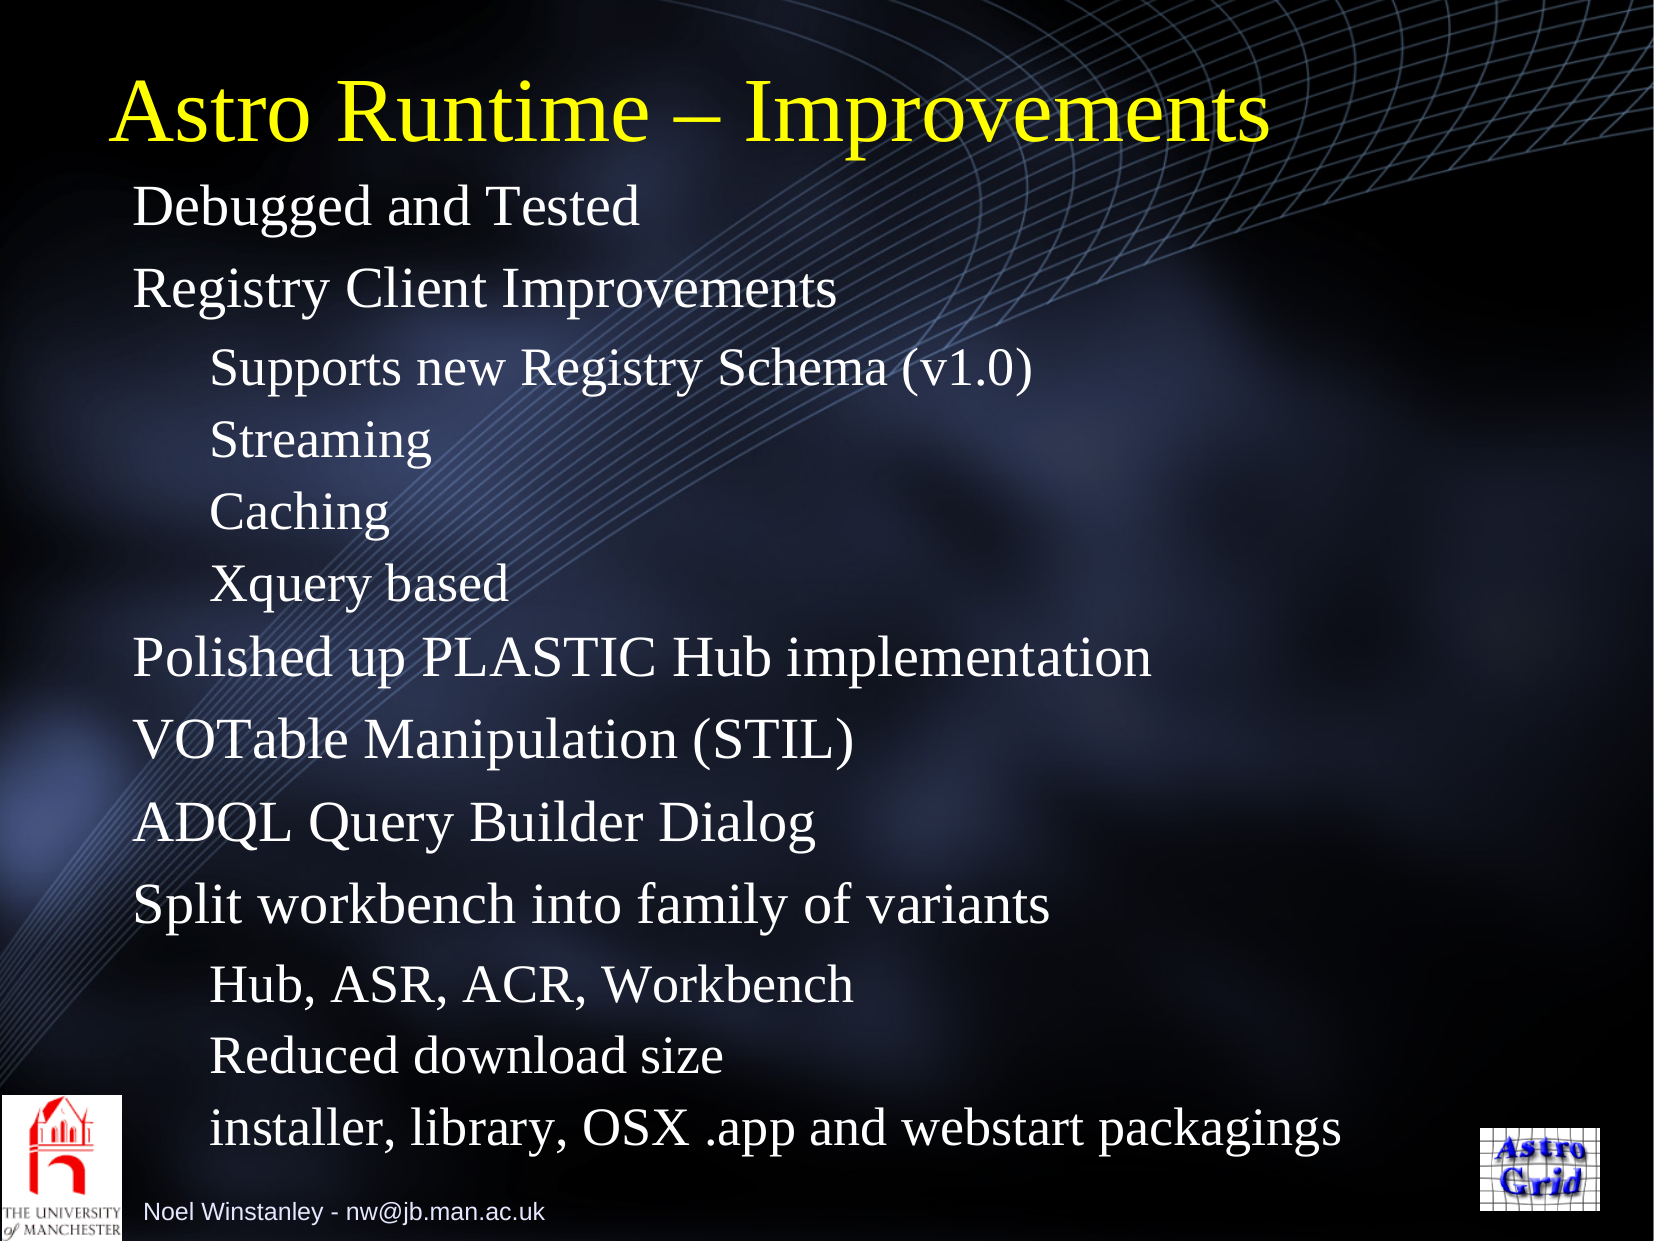

# Astro Runtime – Improvements
Debugged and Tested
Registry Client Improvements
Supports new Registry Schema (v1.0)
Streaming
Caching
Xquery based
Polished up PLASTIC Hub implementation
VOTable Manipulation (STIL)
ADQL Query Builder Dialog
Split workbench into family of variants
Hub, ASR, ACR, Workbench
Reduced download size
installer, library, OSX .app and webstart packagings